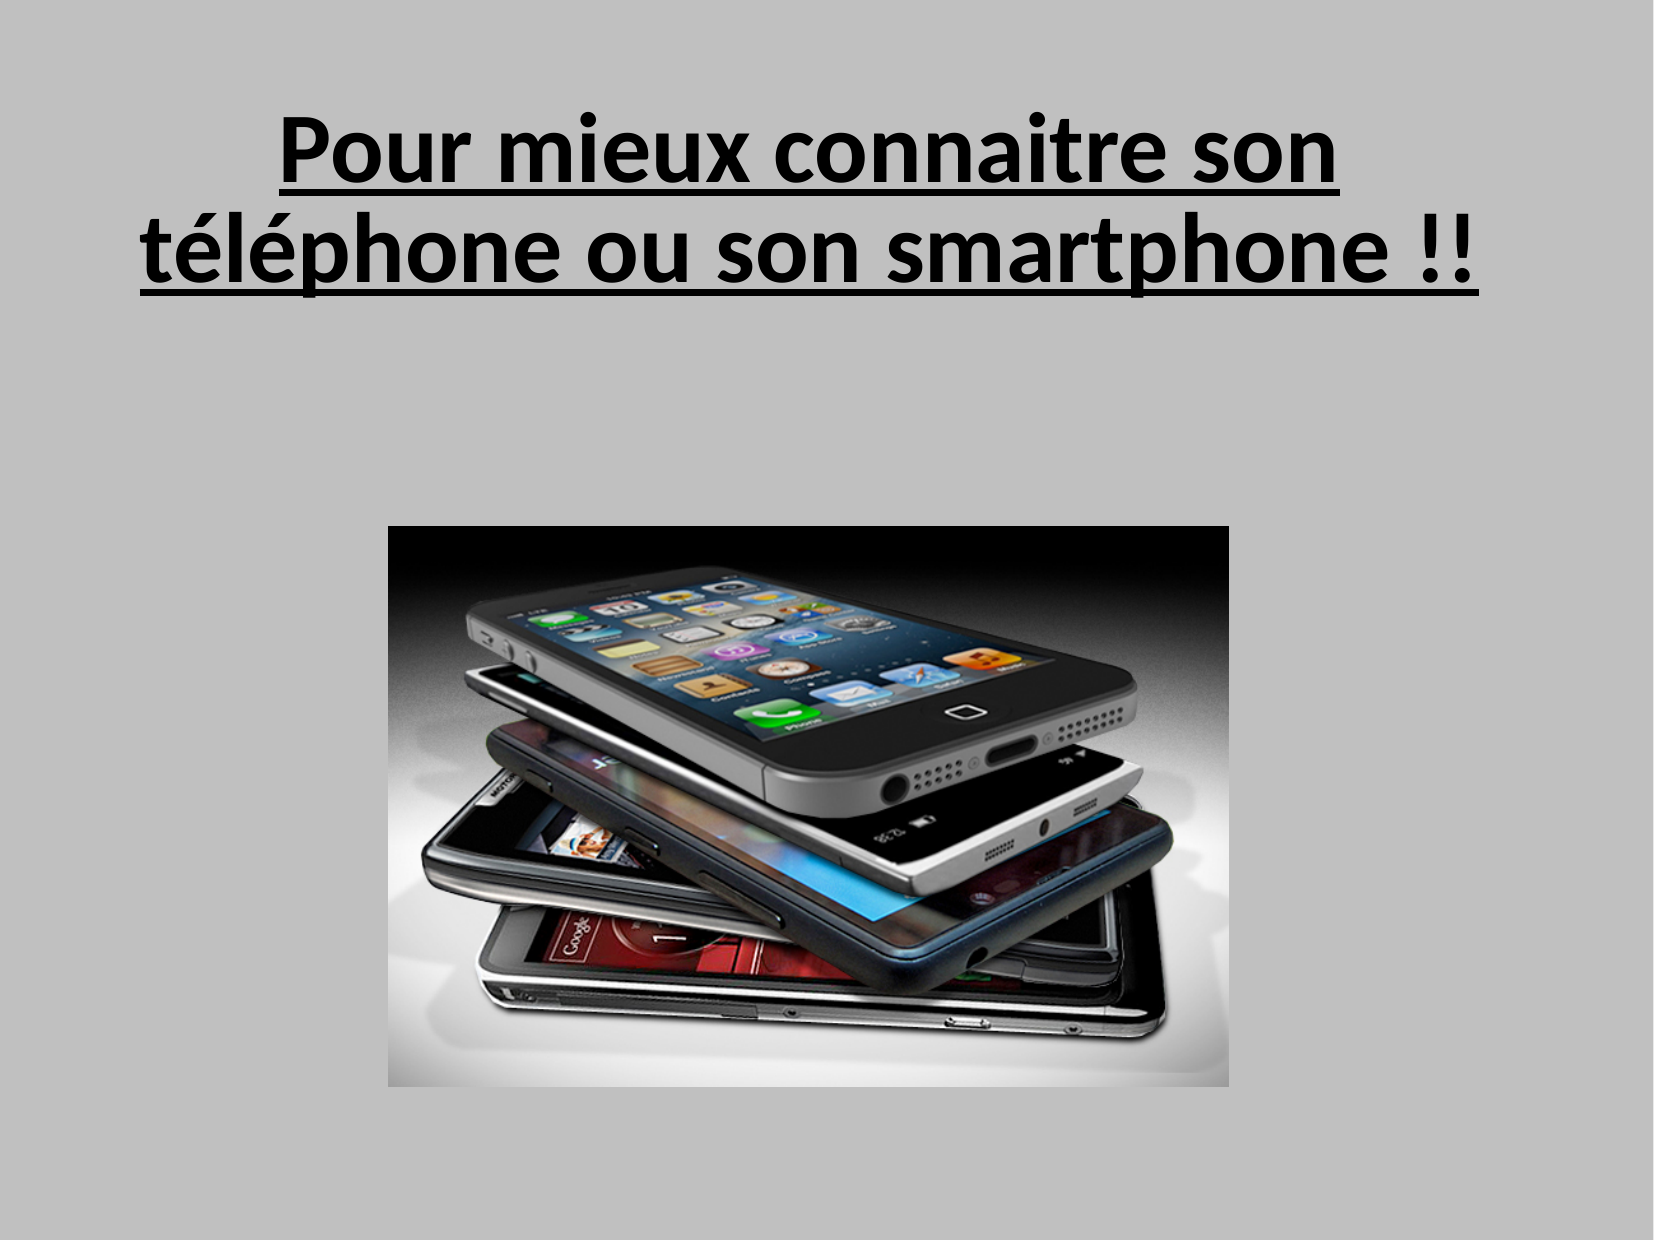

Pour mieux connaitre son téléphone ou son smartphone !!